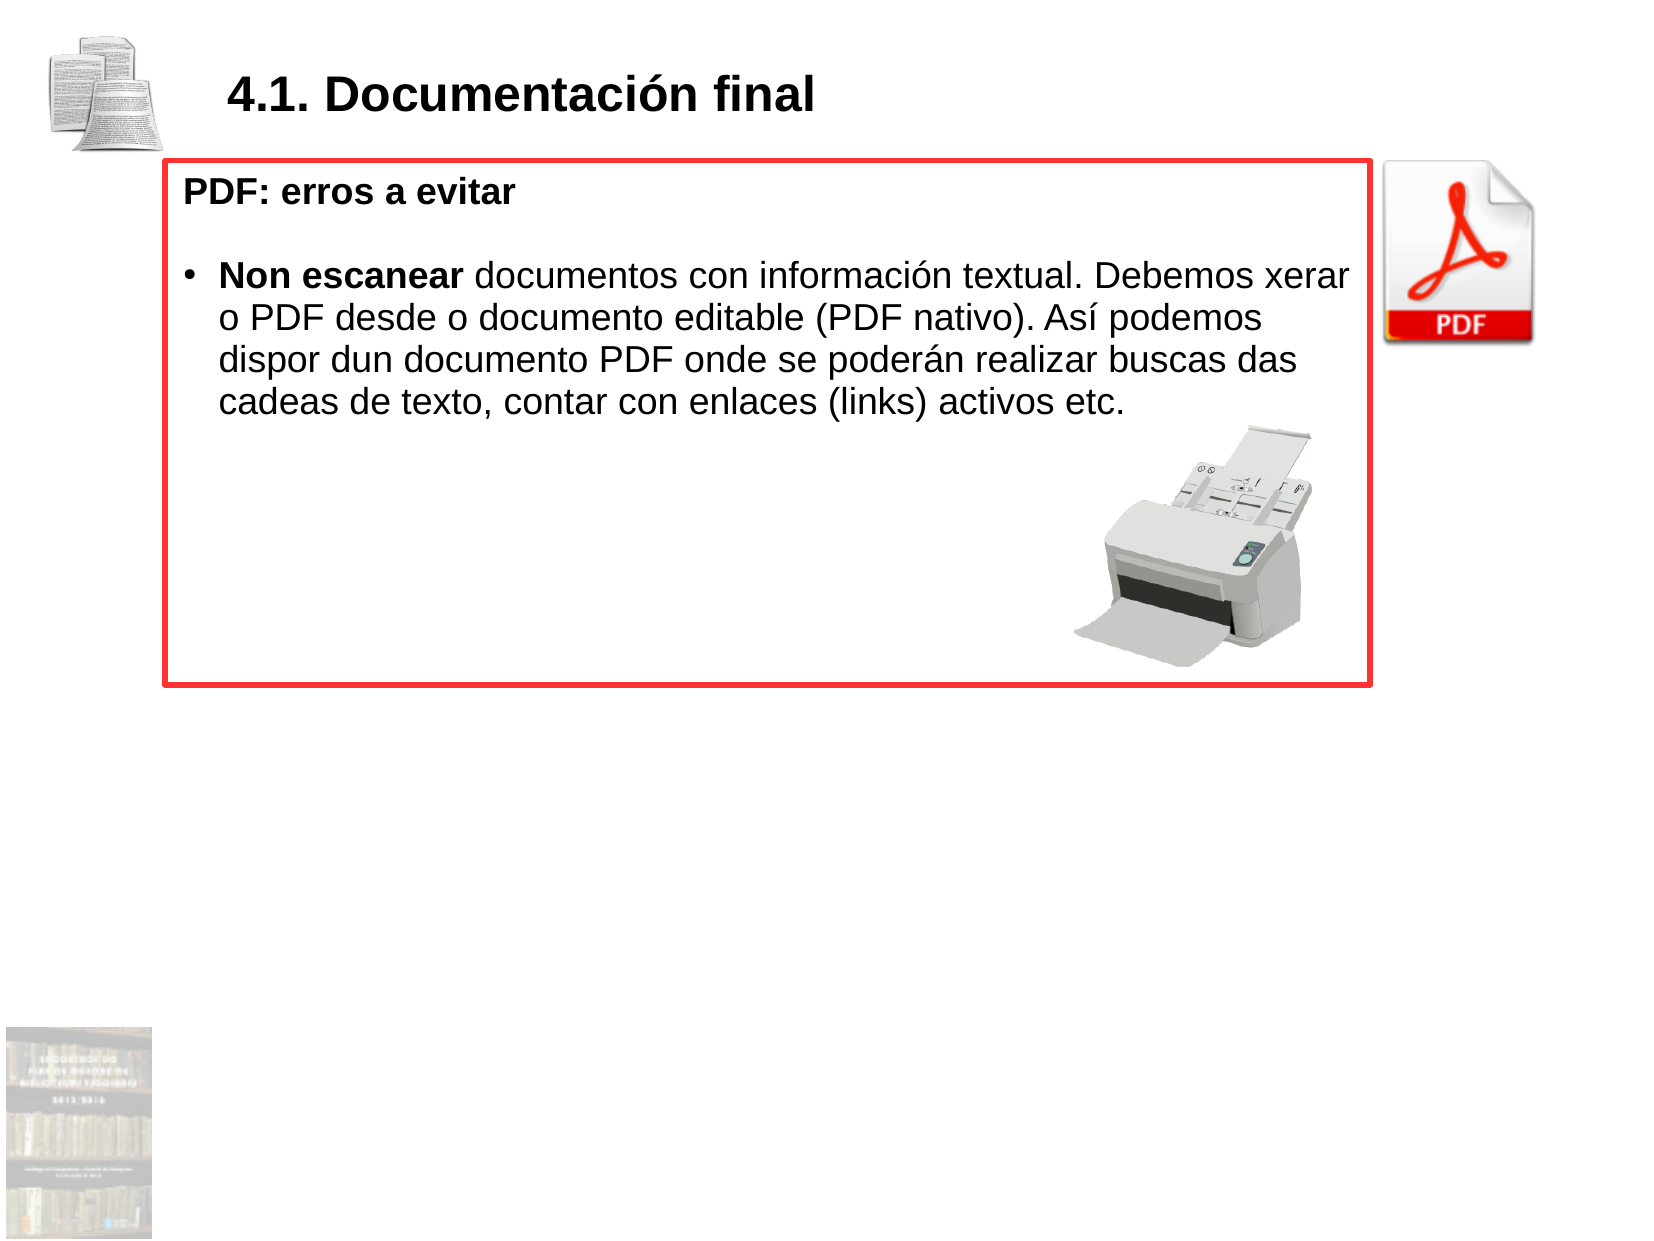

4.1. Documentación final
PDF: erros a evitar
Non escanear documentos con información textual. Debemos xerar o PDF desde o documento editable (PDF nativo). Así podemos dispor dun documento PDF onde se poderán realizar buscas das cadeas de texto, contar con enlaces (links) activos etc.